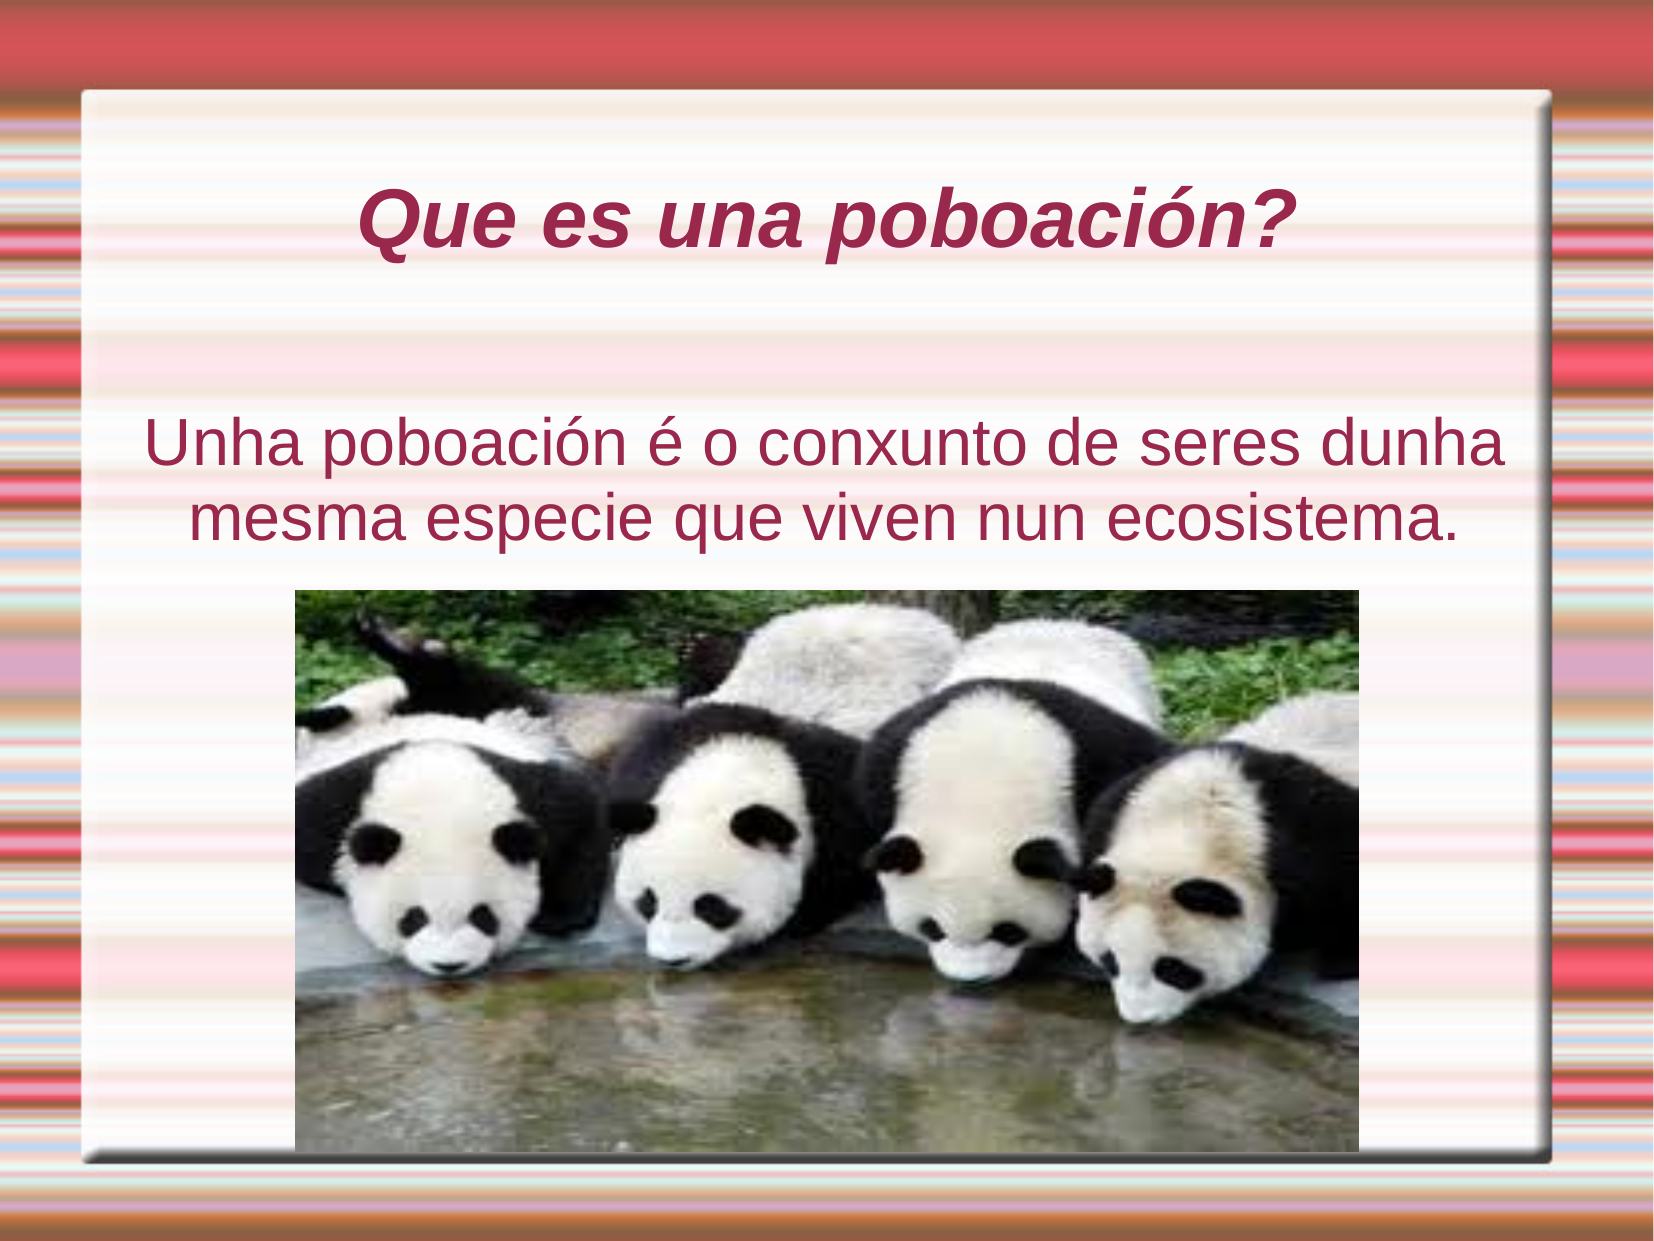

# Que es una poboación?
Unha poboación é o conxunto de seres dunha mesma especie que viven nun ecosistema.